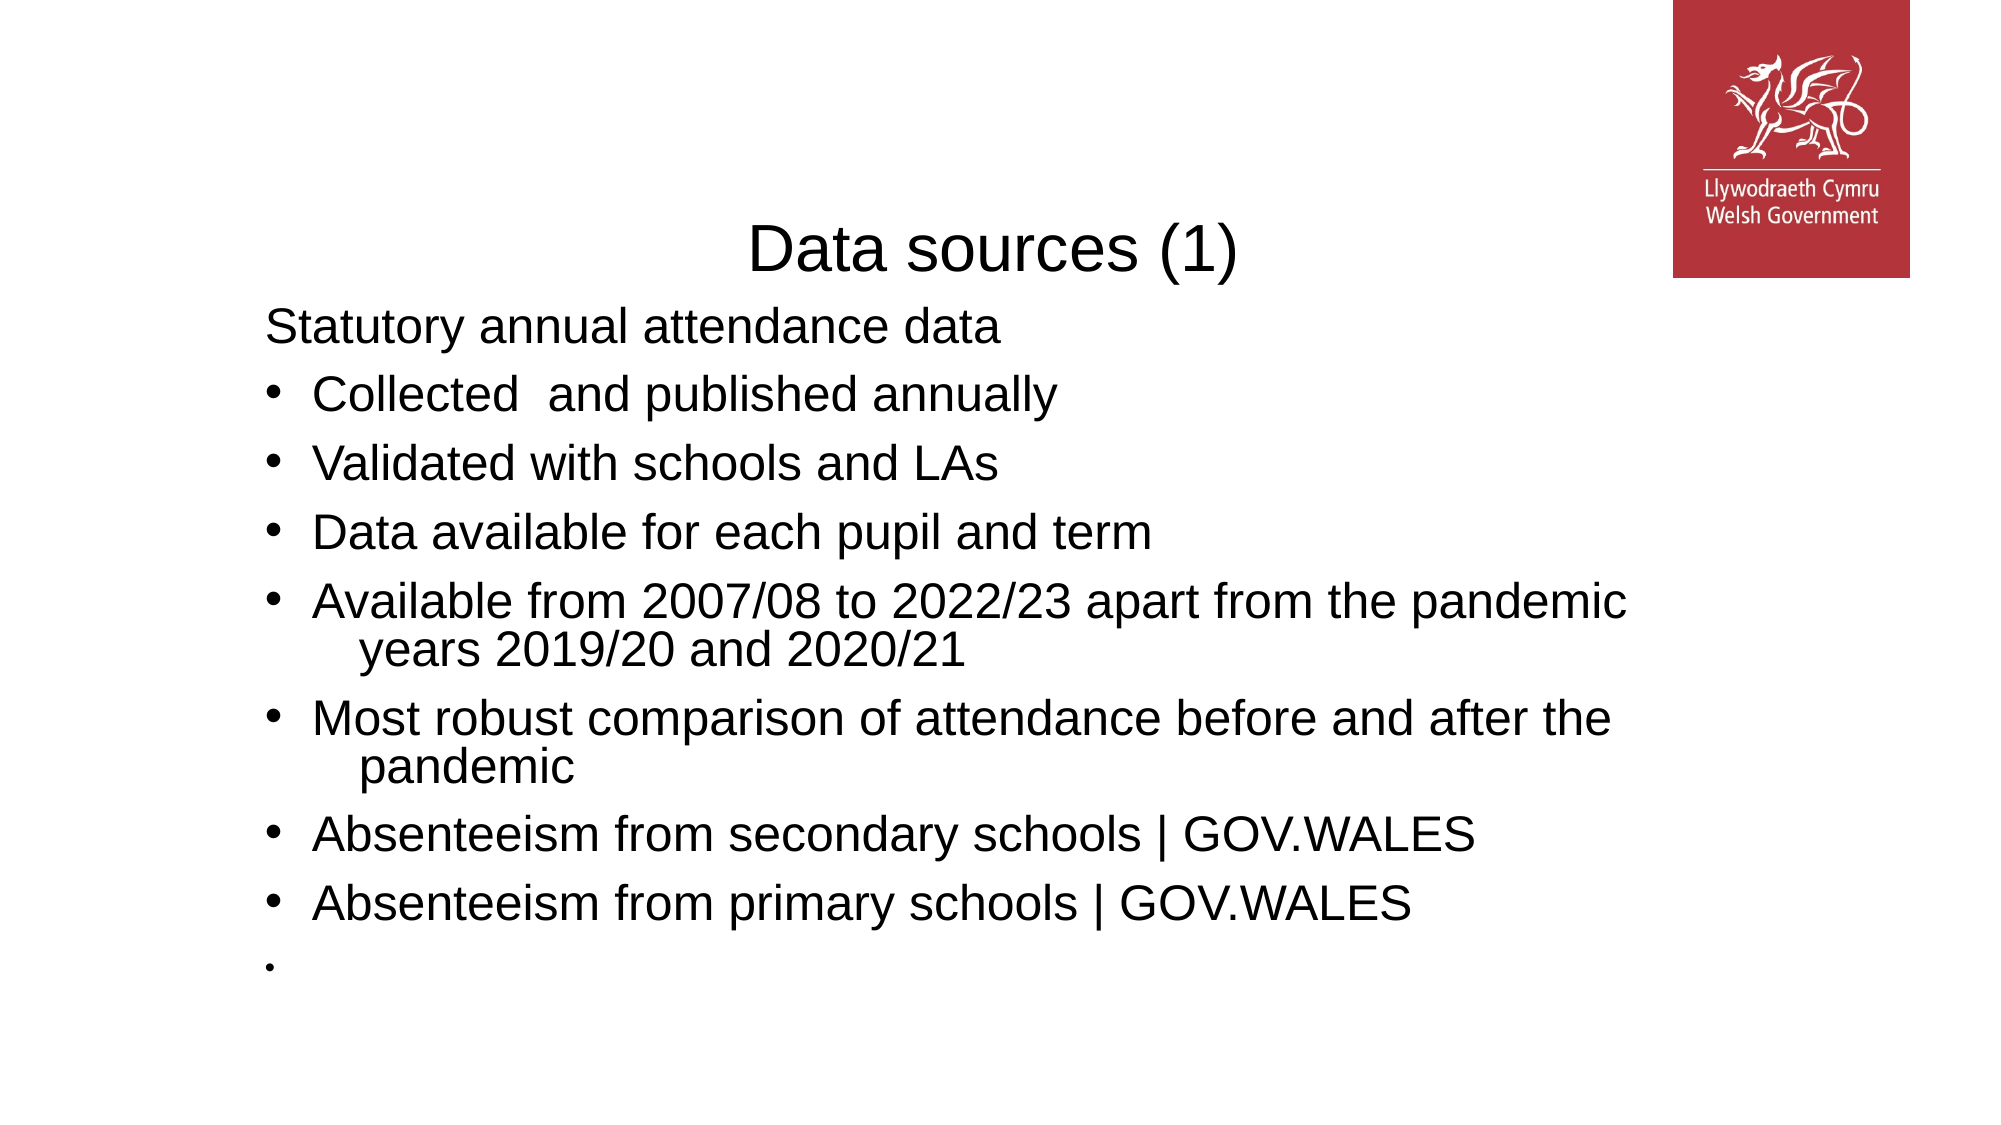

# Data sources (1)
Statutory annual attendance data
Collected and published annually
Validated with schools and LAs
Data available for each pupil and term
Available from 2007/08 to 2022/23 apart from the pandemic years 2019/20 and 2020/21
Most robust comparison of attendance before and after the pandemic
Absenteeism from secondary schools | GOV.WALES
Absenteeism from primary schools | GOV.WALES